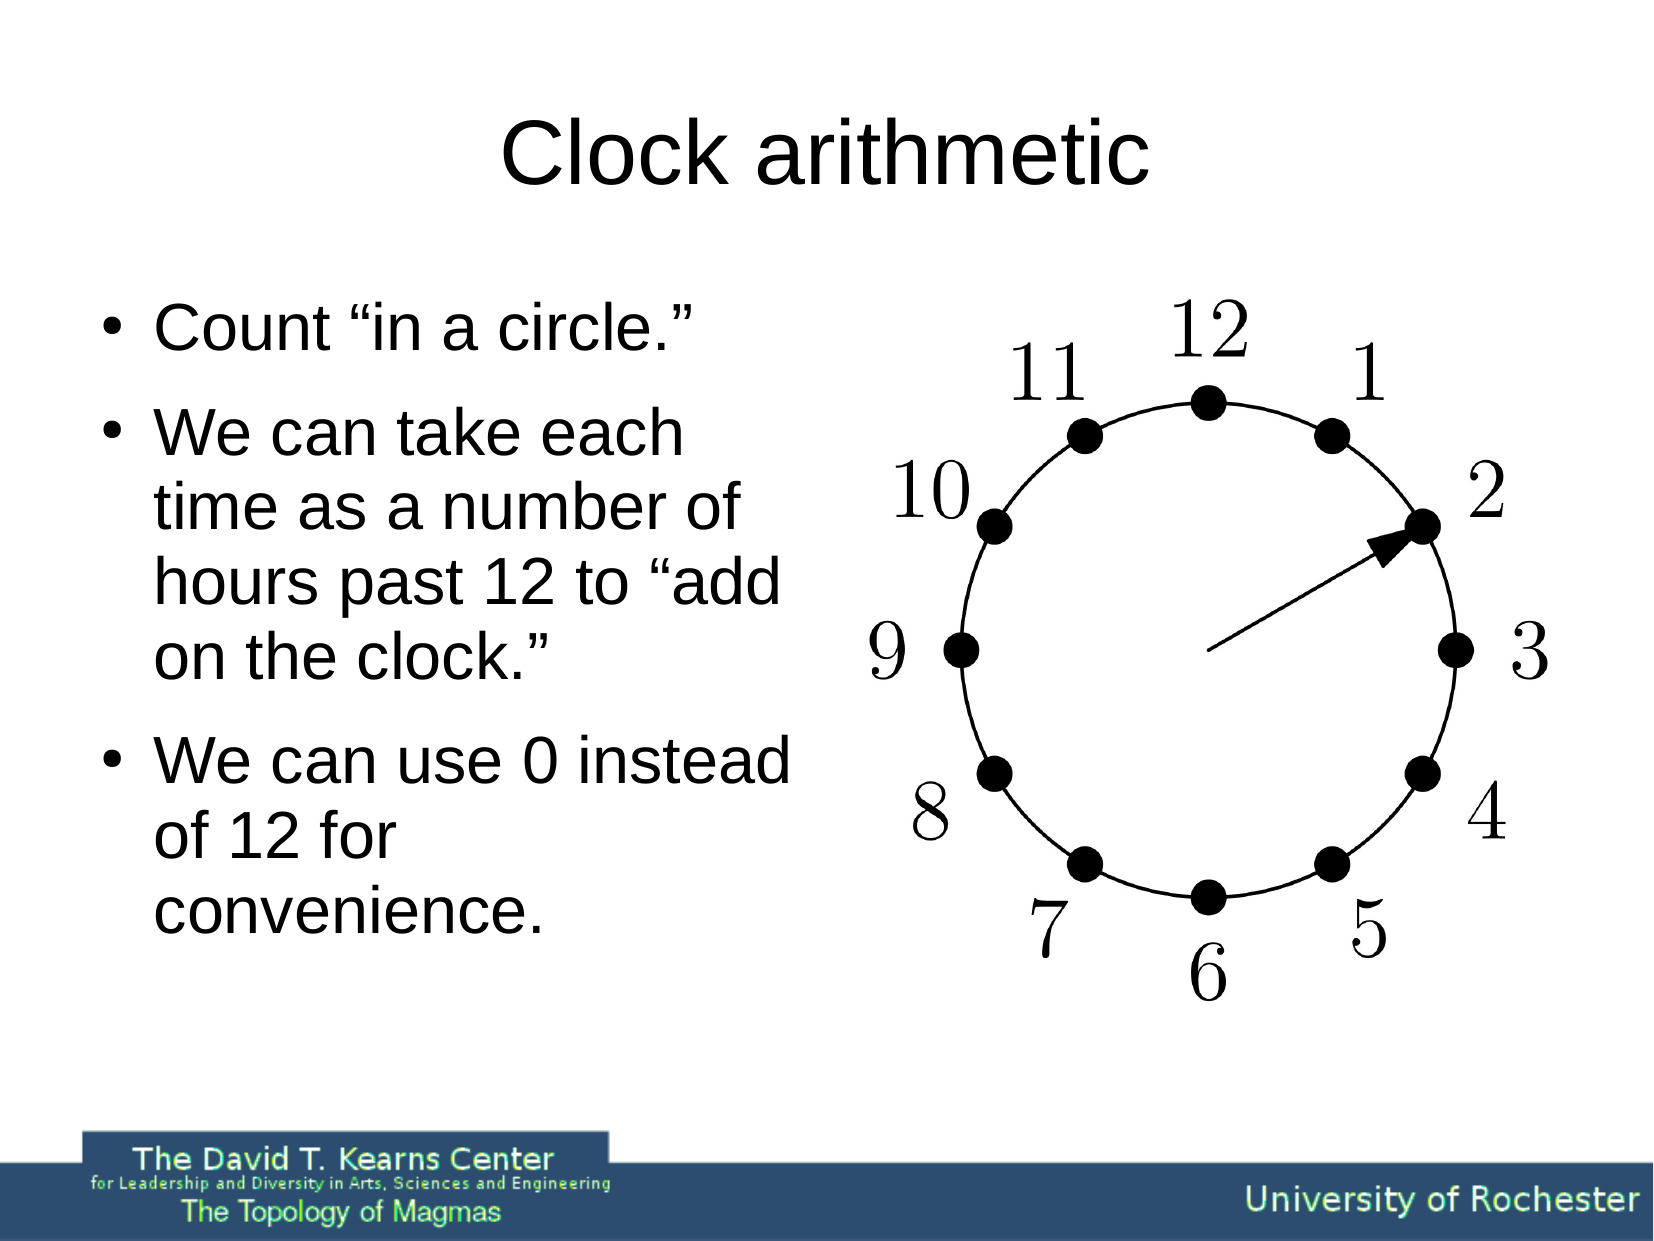

# Clock arithmetic
Count “in a circle.”
We can take each time as a number of hours past 12 to “add on the clock.”
We can use 0 instead of 12 for convenience.